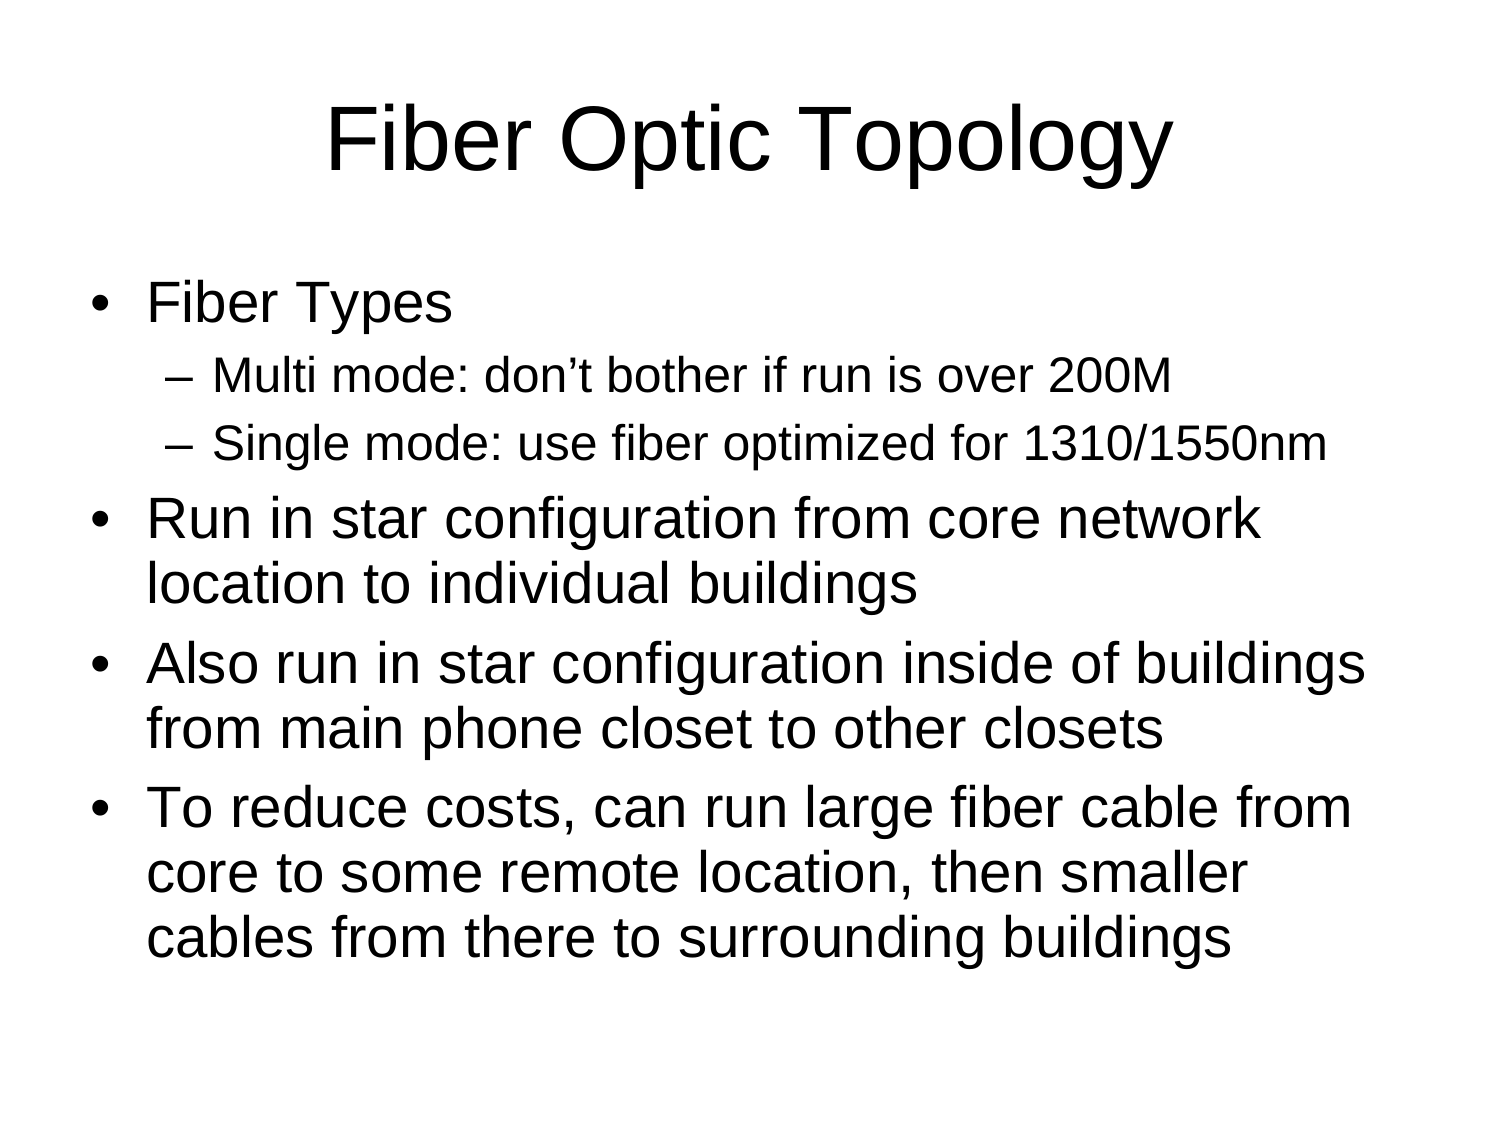

# Fiber Optic Topology
Fiber Types
Multi mode: don’t bother if run is over 200M
Single mode: use fiber optimized for 1310/1550nm
Run in star configuration from core network location to individual buildings
Also run in star configuration inside of buildings from main phone closet to other closets
To reduce costs, can run large fiber cable from core to some remote location, then smaller cables from there to surrounding buildings